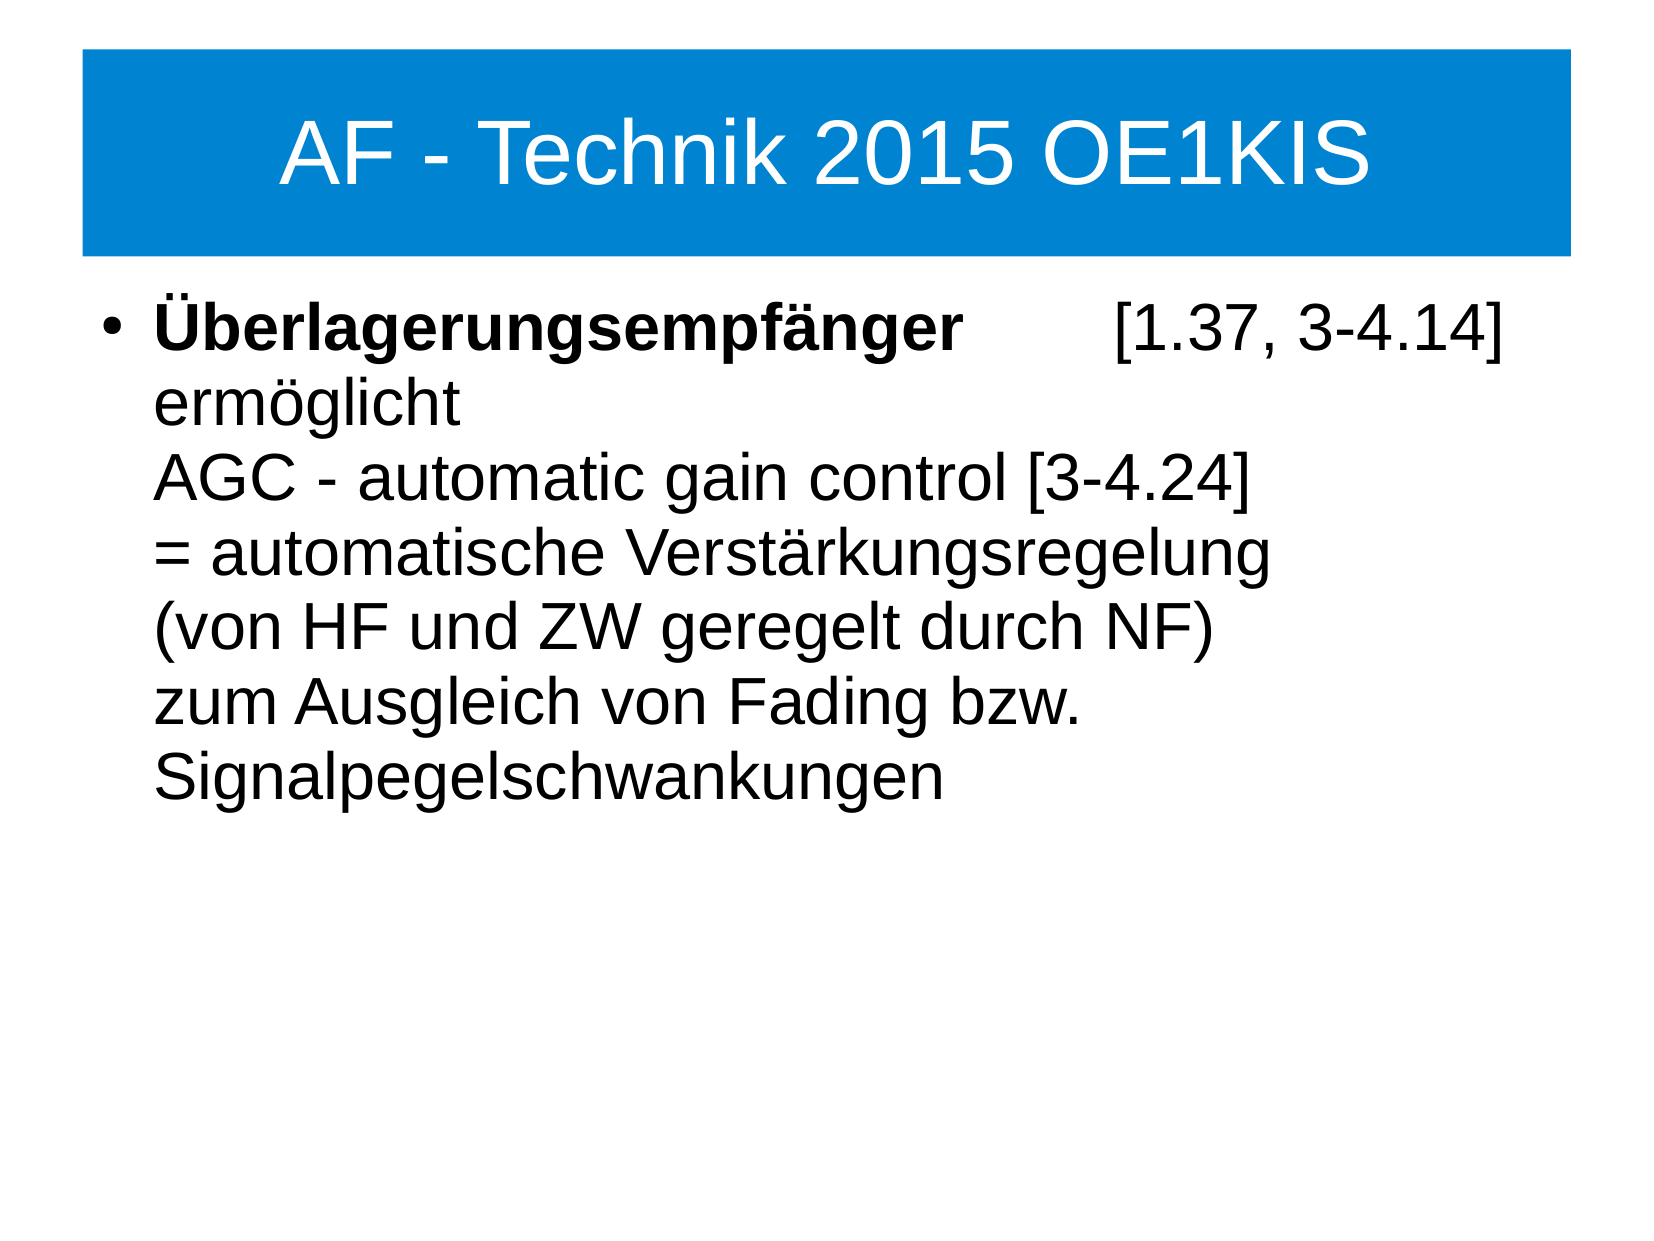

# AF - Technik 2015 OE1KIS
Überlagerungsempfänger			[1.37, 3-4.14]
ermöglicht
AGC - automatic gain control [3-4.24]
= automatische Verstärkungsregelung
(von HF und ZW geregelt durch NF)
zum Ausgleich von Fading bzw.
Signalpegelschwankungen